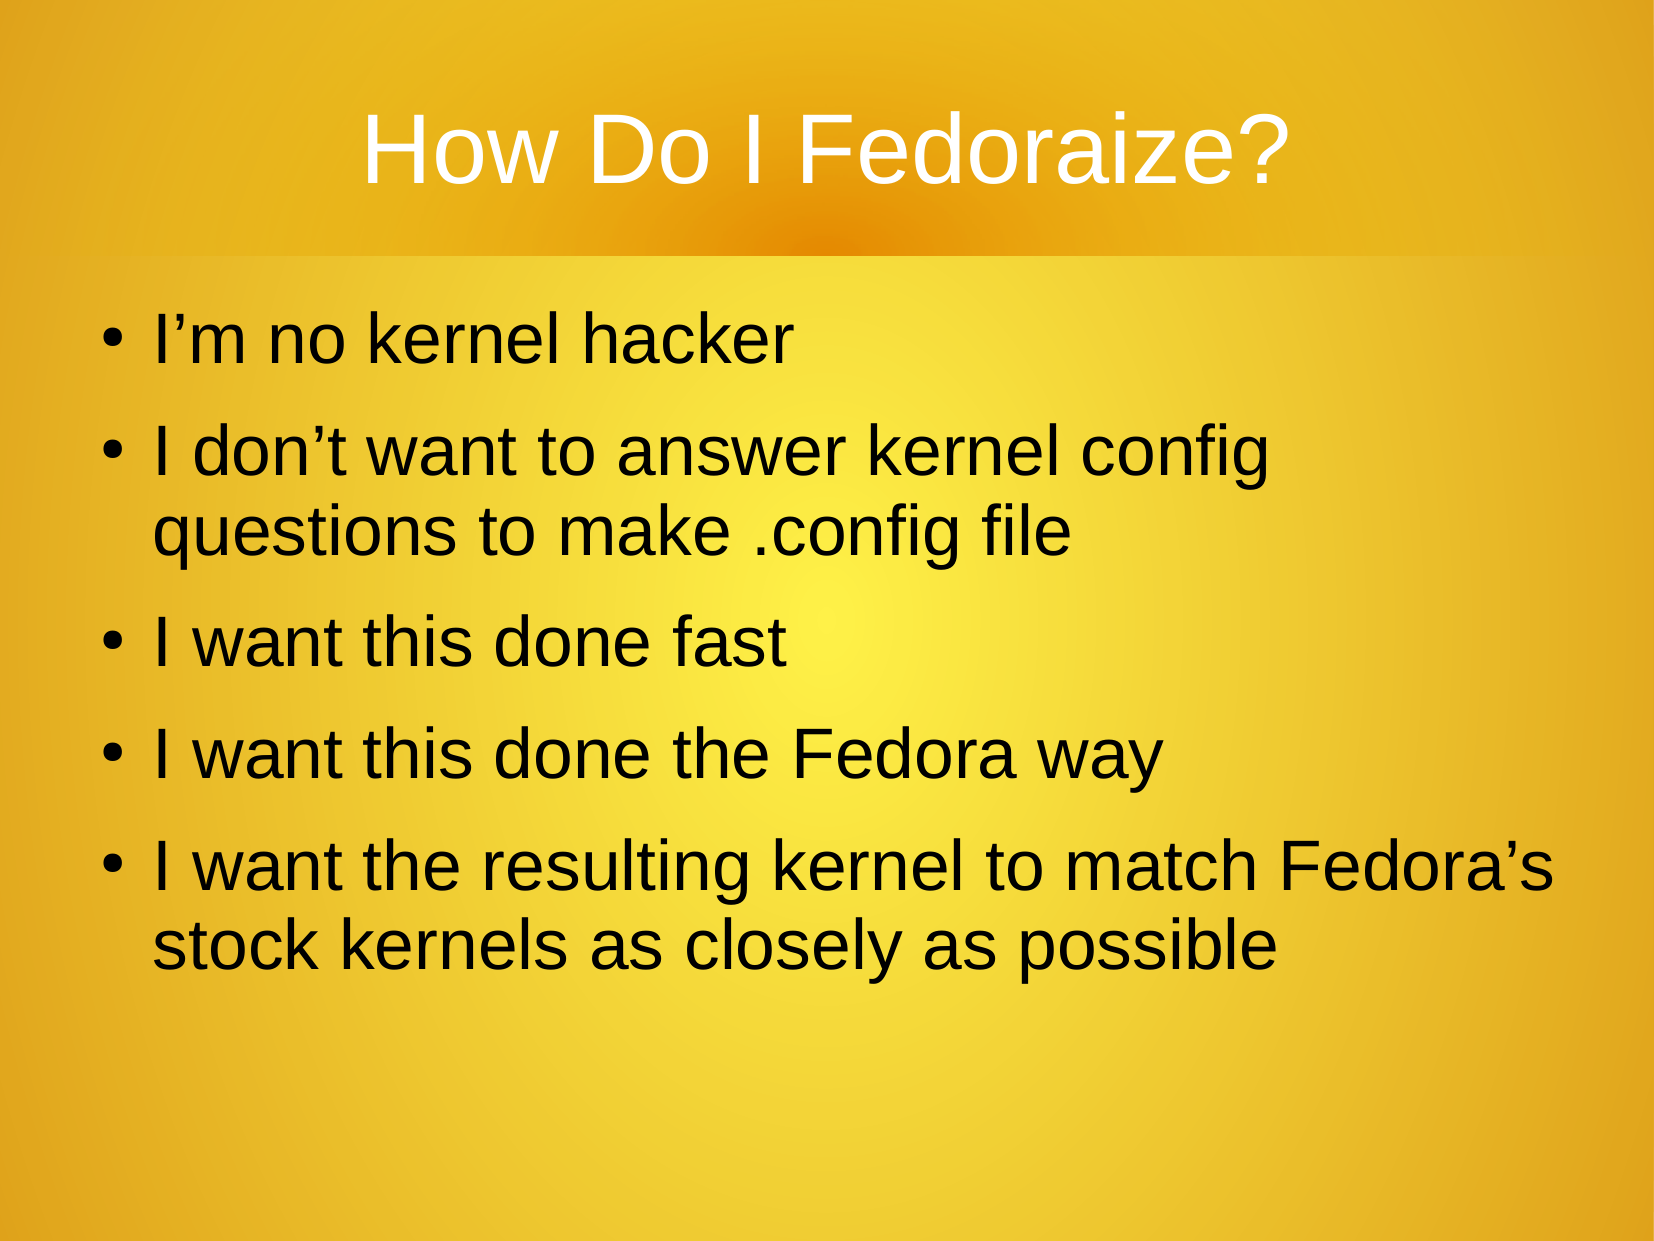

# How Do I Fedoraize?
I’m no kernel hacker
I don’t want to answer kernel config questions to make .config file
I want this done fast
I want this done the Fedora way
I want the resulting kernel to match Fedora’s stock kernels as closely as possible